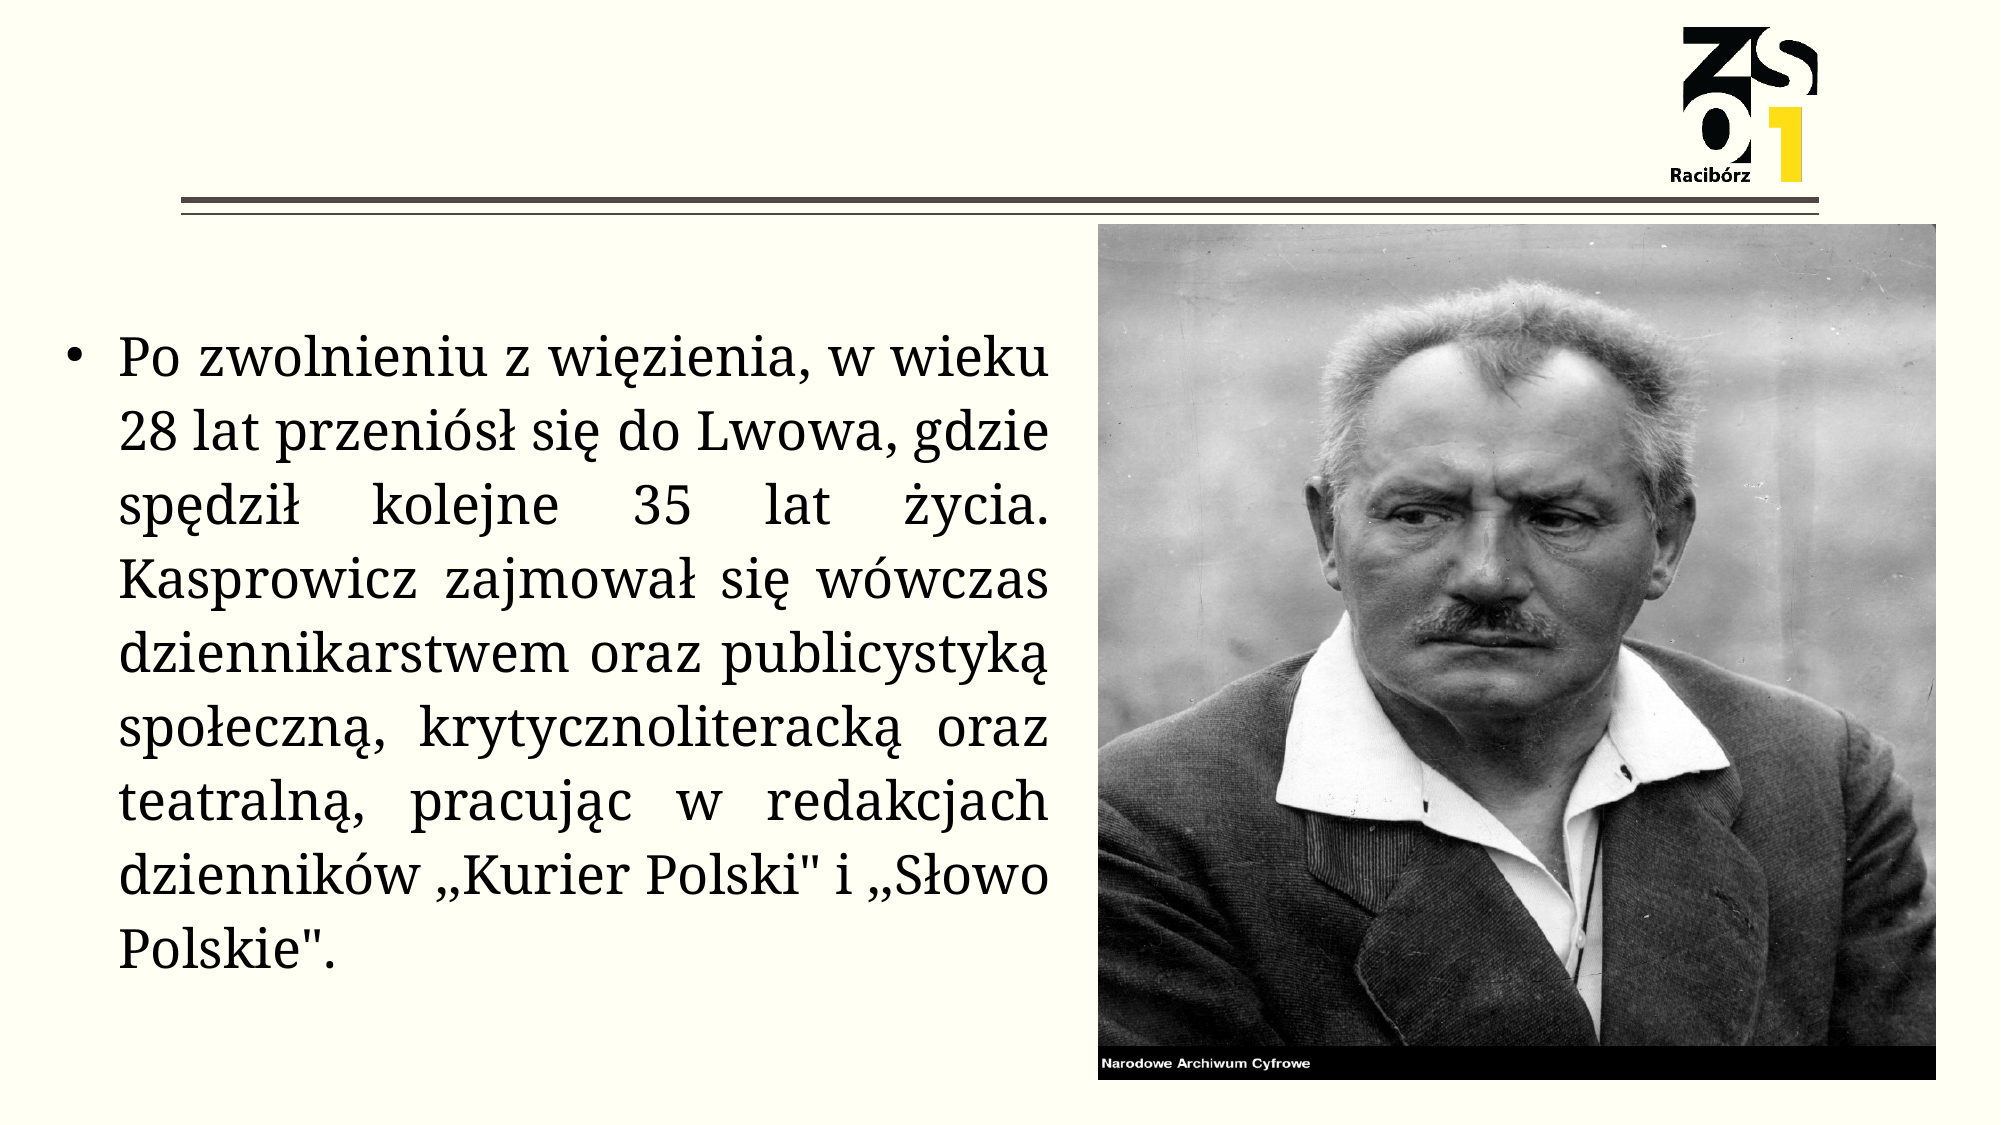

#
Po zwolnieniu z więzienia, w wieku 28 lat przeniósł się do Lwowa, gdzie spędził kolejne 35 lat życia. Kasprowicz zajmował się wówczas dziennikarstwem oraz publicystyką społeczną, krytycznoliteracką oraz teatralną, pracując w redakcjach dzienników ,,Kurier Polski" i ,,Słowo Polskie".